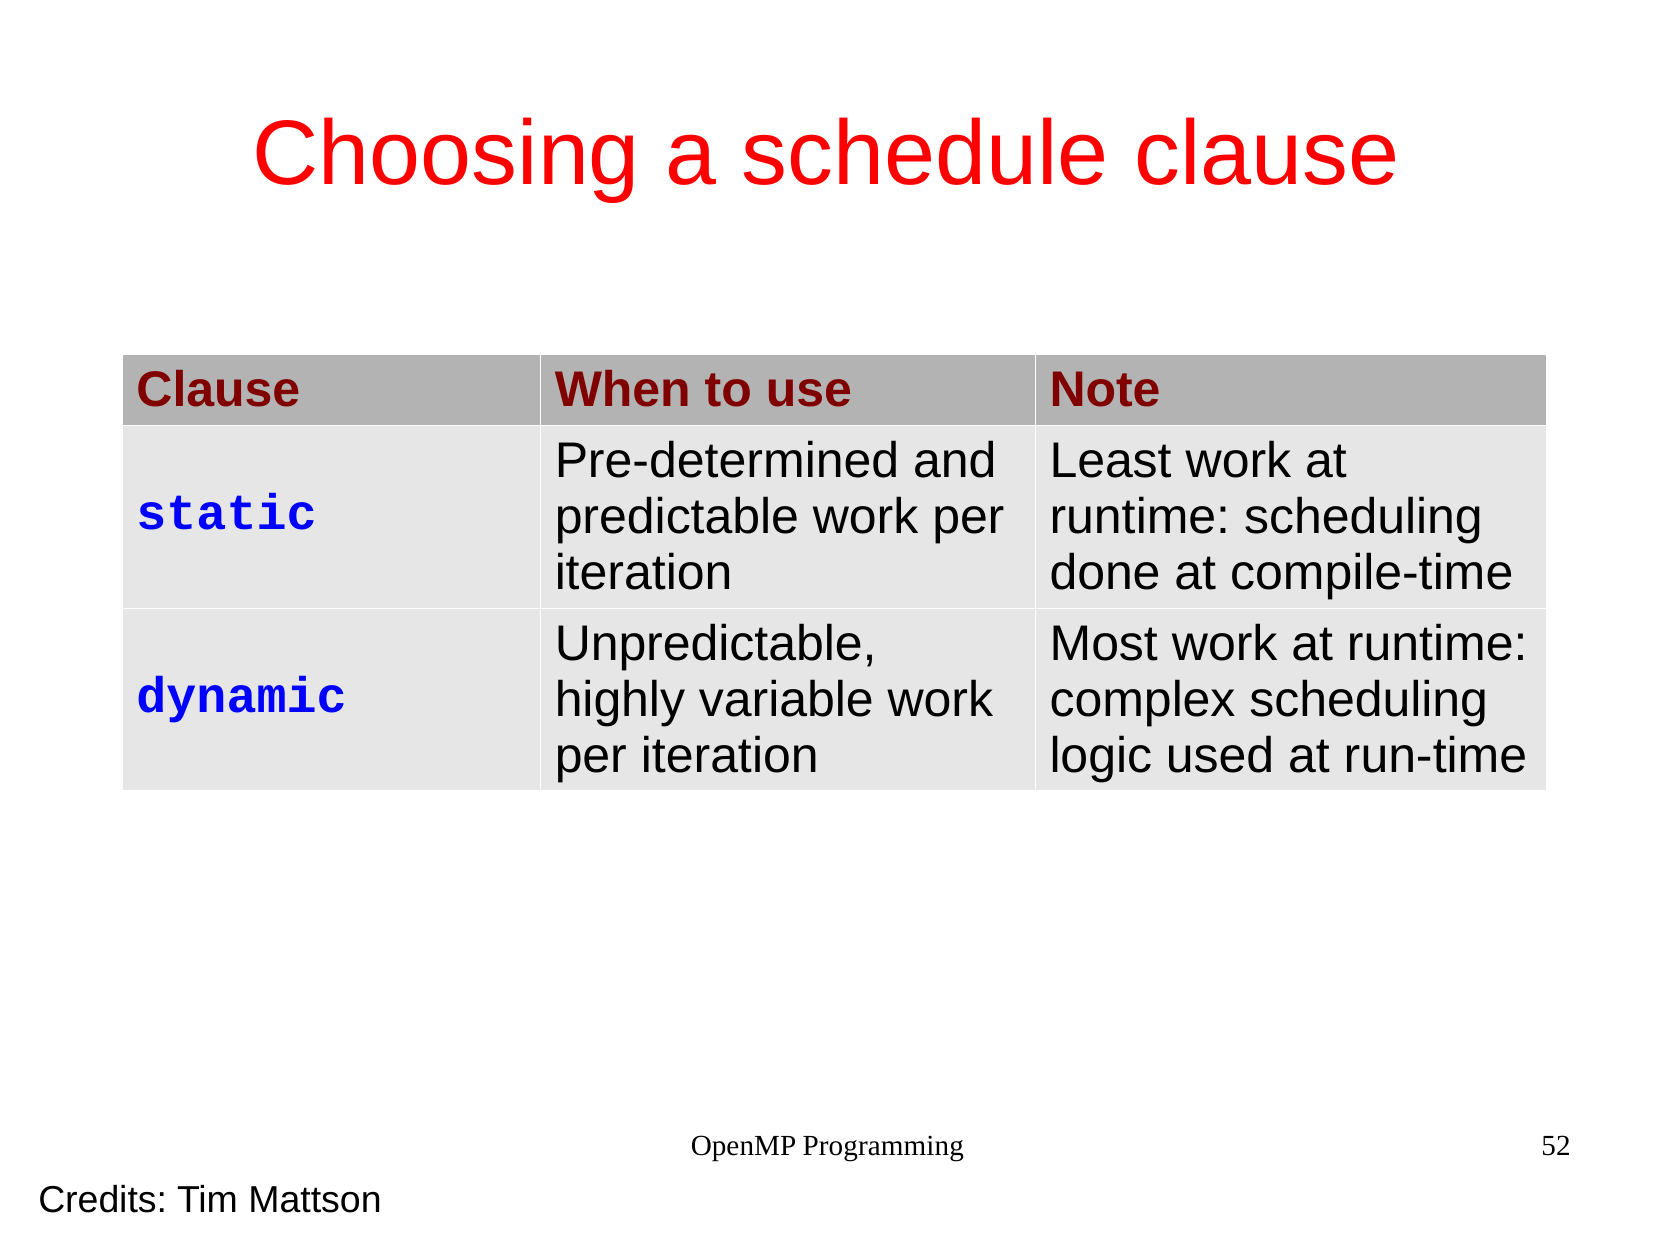

# Choosing a schedule clause
| Clause | When to use | Note |
| --- | --- | --- |
| static | Pre-determined and predictable work per iteration | Least work at runtime: scheduling done at compile-time |
| dynamic | Unpredictable, highly variable work per iteration | Most work at runtime: complex scheduling logic used at run-time |
OpenMP Programming
52
Credits: Tim Mattson